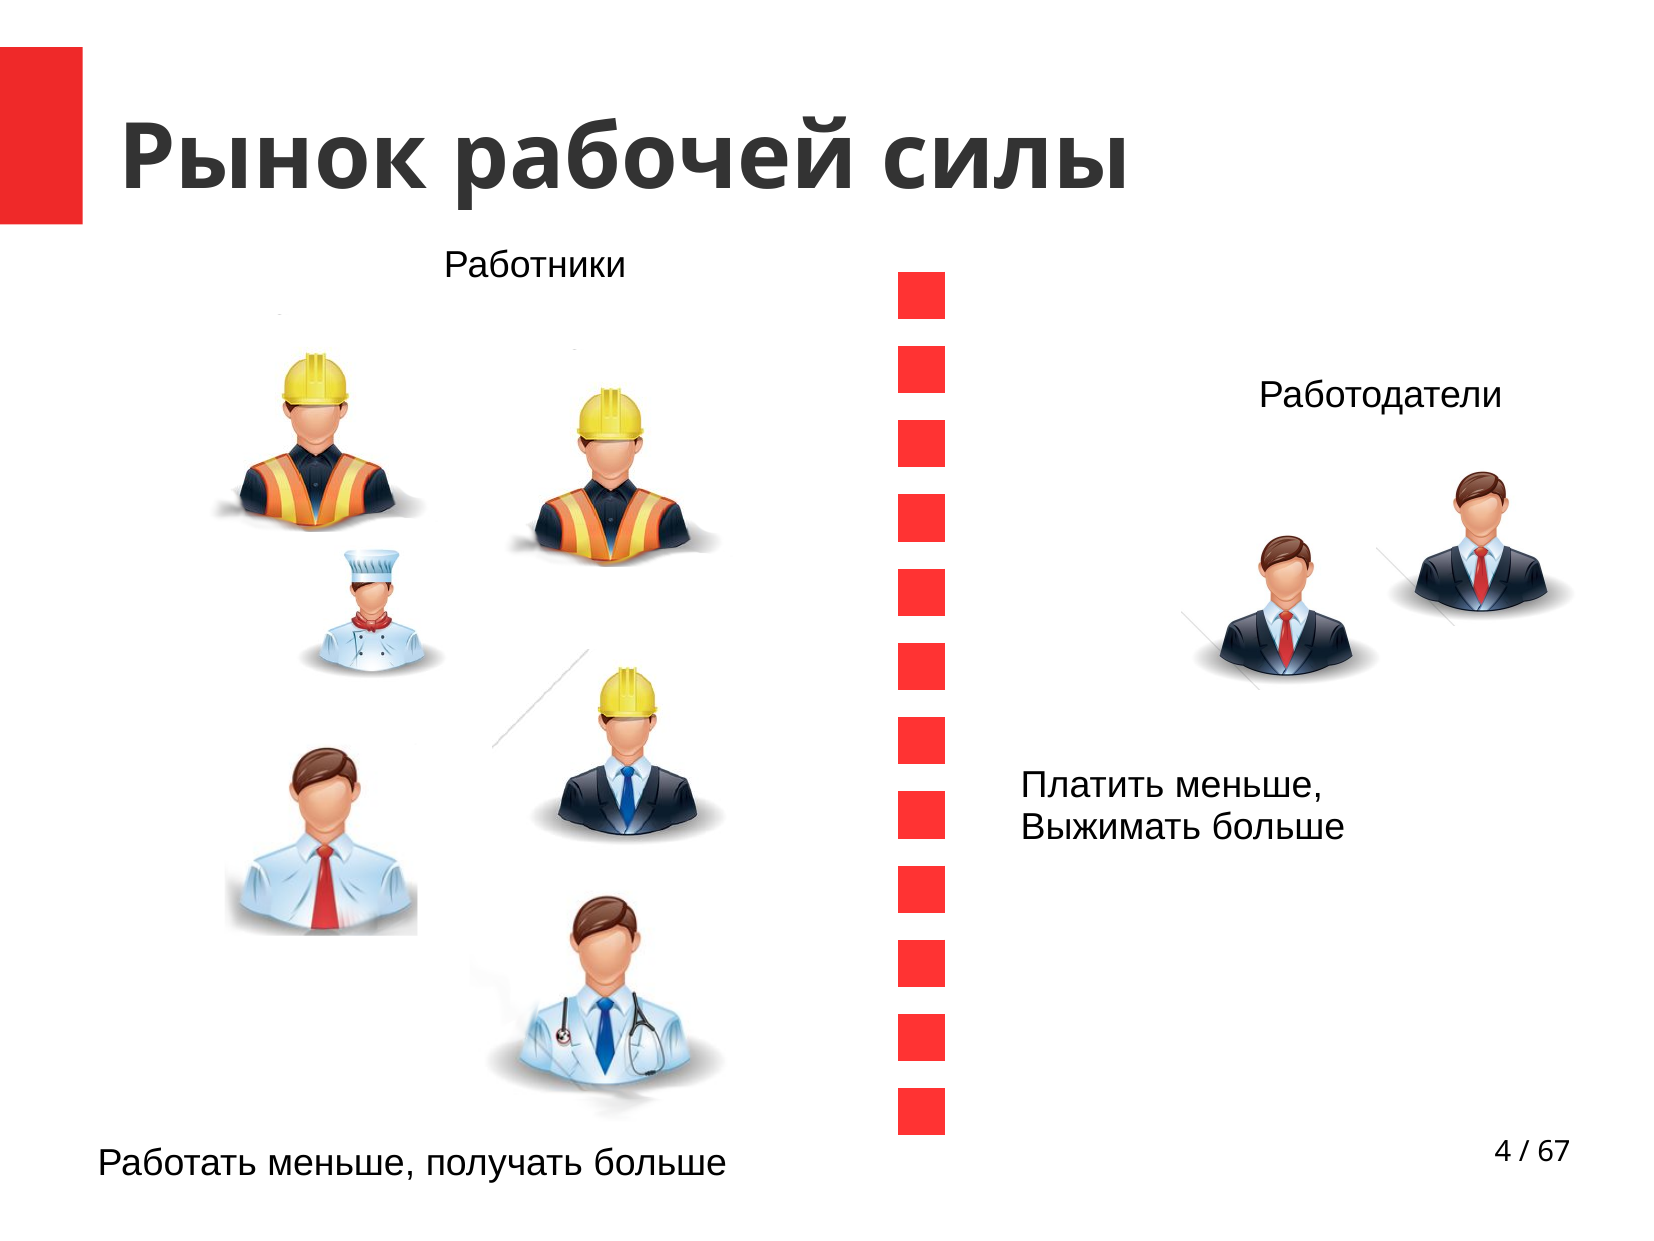

# Рынок рабочей силы
Работники
Работодатели
Платить меньше,
Выжимать больше
4
Работать меньше, получать больше